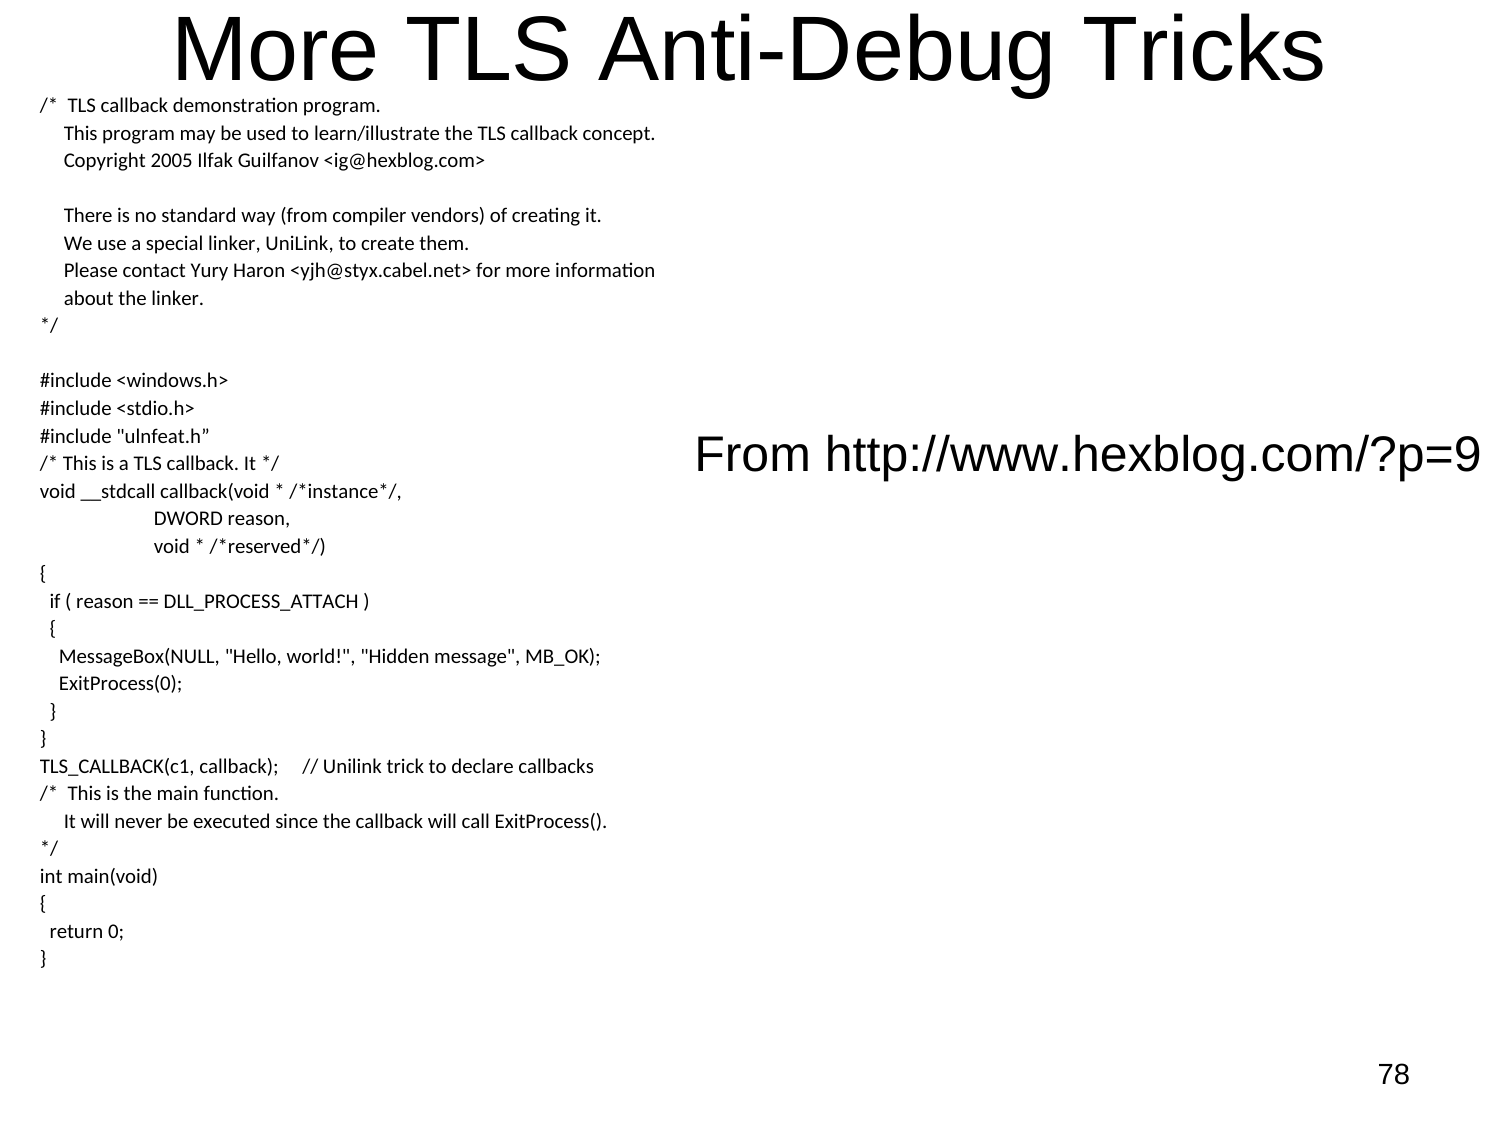

# More TLS Anti-Debug Tricks
/* TLS callback demonstration program.
 This program may be used to learn/illustrate the TLS callback concept.
 Copyright 2005 Ilfak Guilfanov <ig@hexblog.com>
 There is no standard way (from compiler vendors) of creating it.
 We use a special linker, UniLink, to create them.
 Please contact Yury Haron <yjh@styx.cabel.net> for more information
 about the linker.
*/
#include <windows.h>
#include <stdio.h>
#include "ulnfeat.h”
/* This is a TLS callback. It */
void __stdcall callback(void * /*instance*/,
 DWORD reason,
 void * /*reserved*/)
{
 if ( reason == DLL_PROCESS_ATTACH )
 {
 MessageBox(NULL, "Hello, world!", "Hidden message", MB_OK);
 ExitProcess(0);
 }
}
TLS_CALLBACK(c1, callback); // Unilink trick to declare callbacks
/* This is the main function.
 It will never be executed since the callback will call ExitProcess().
*/
int main(void)
{
 return 0;
}
From http://www.hexblog.com/?p=9